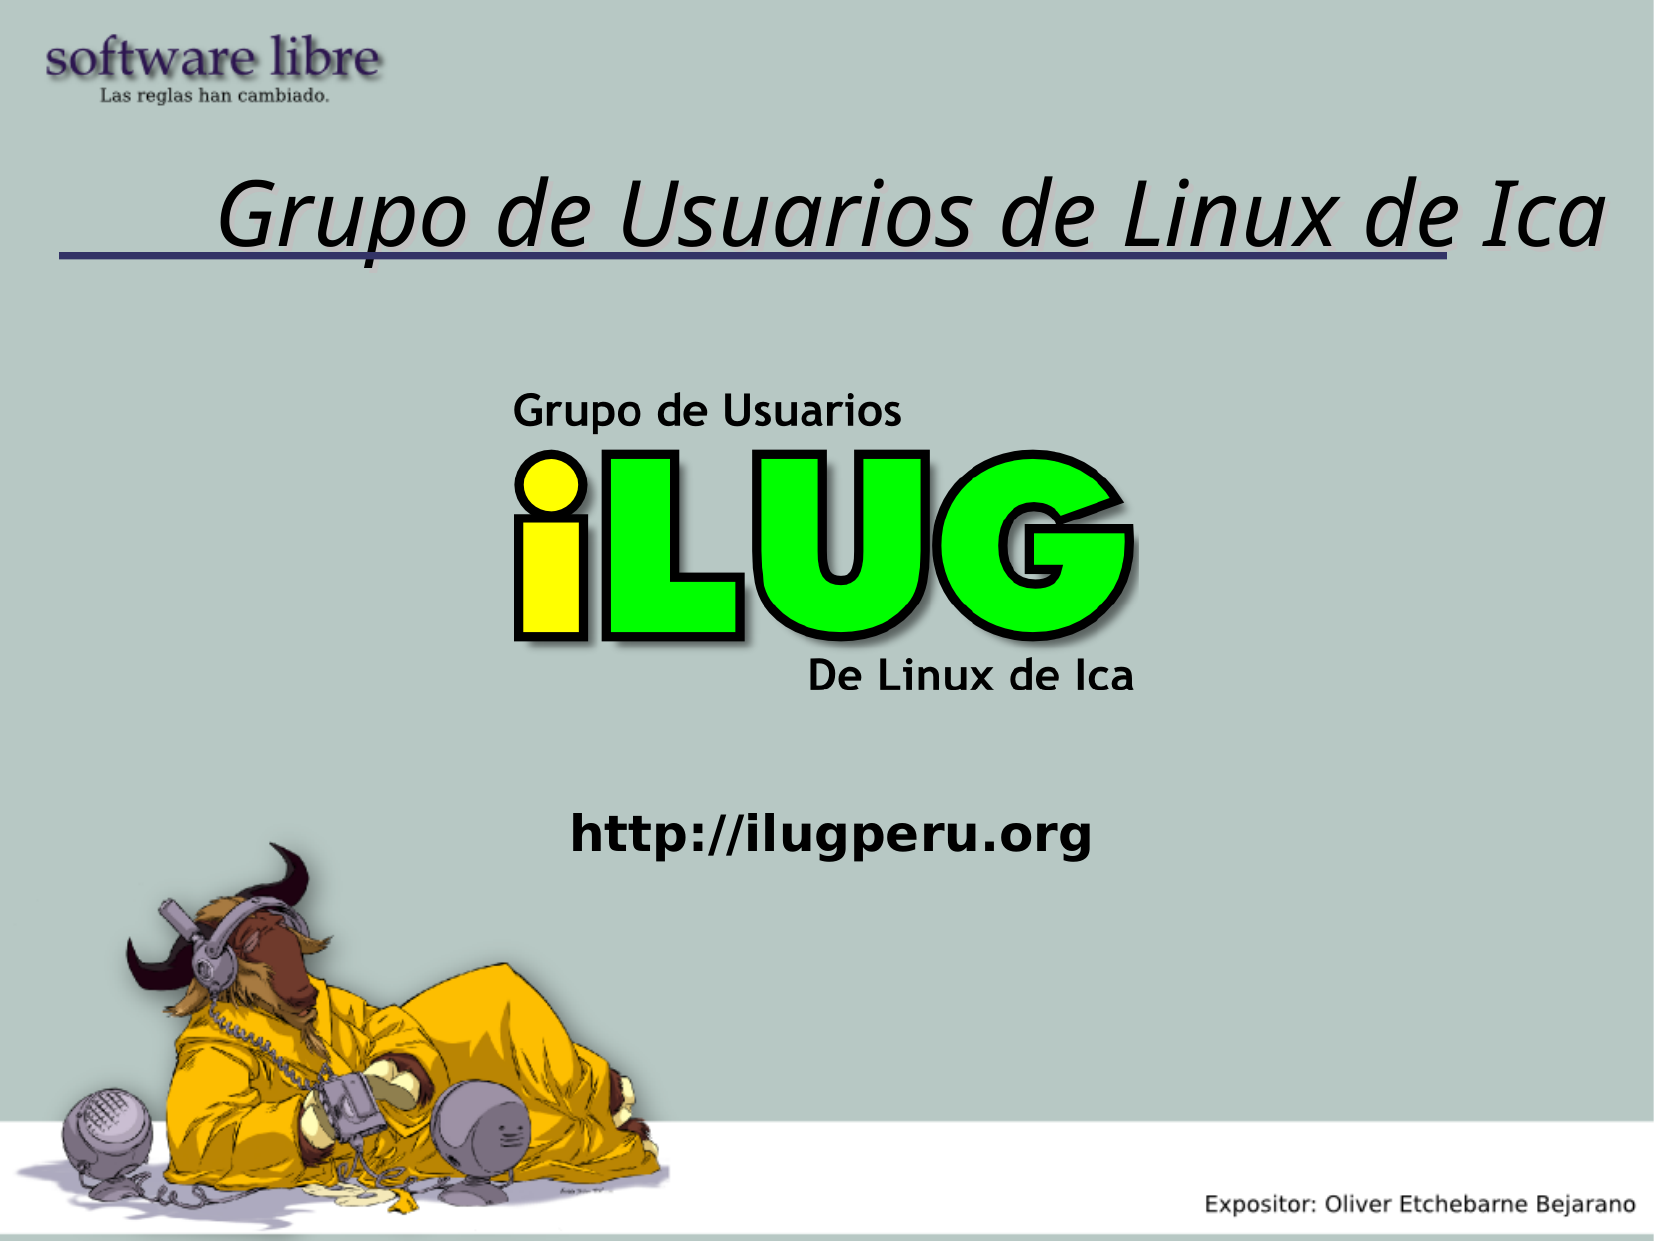

Grupo de Usuarios de Linux de Ica
http://ilugperu.org